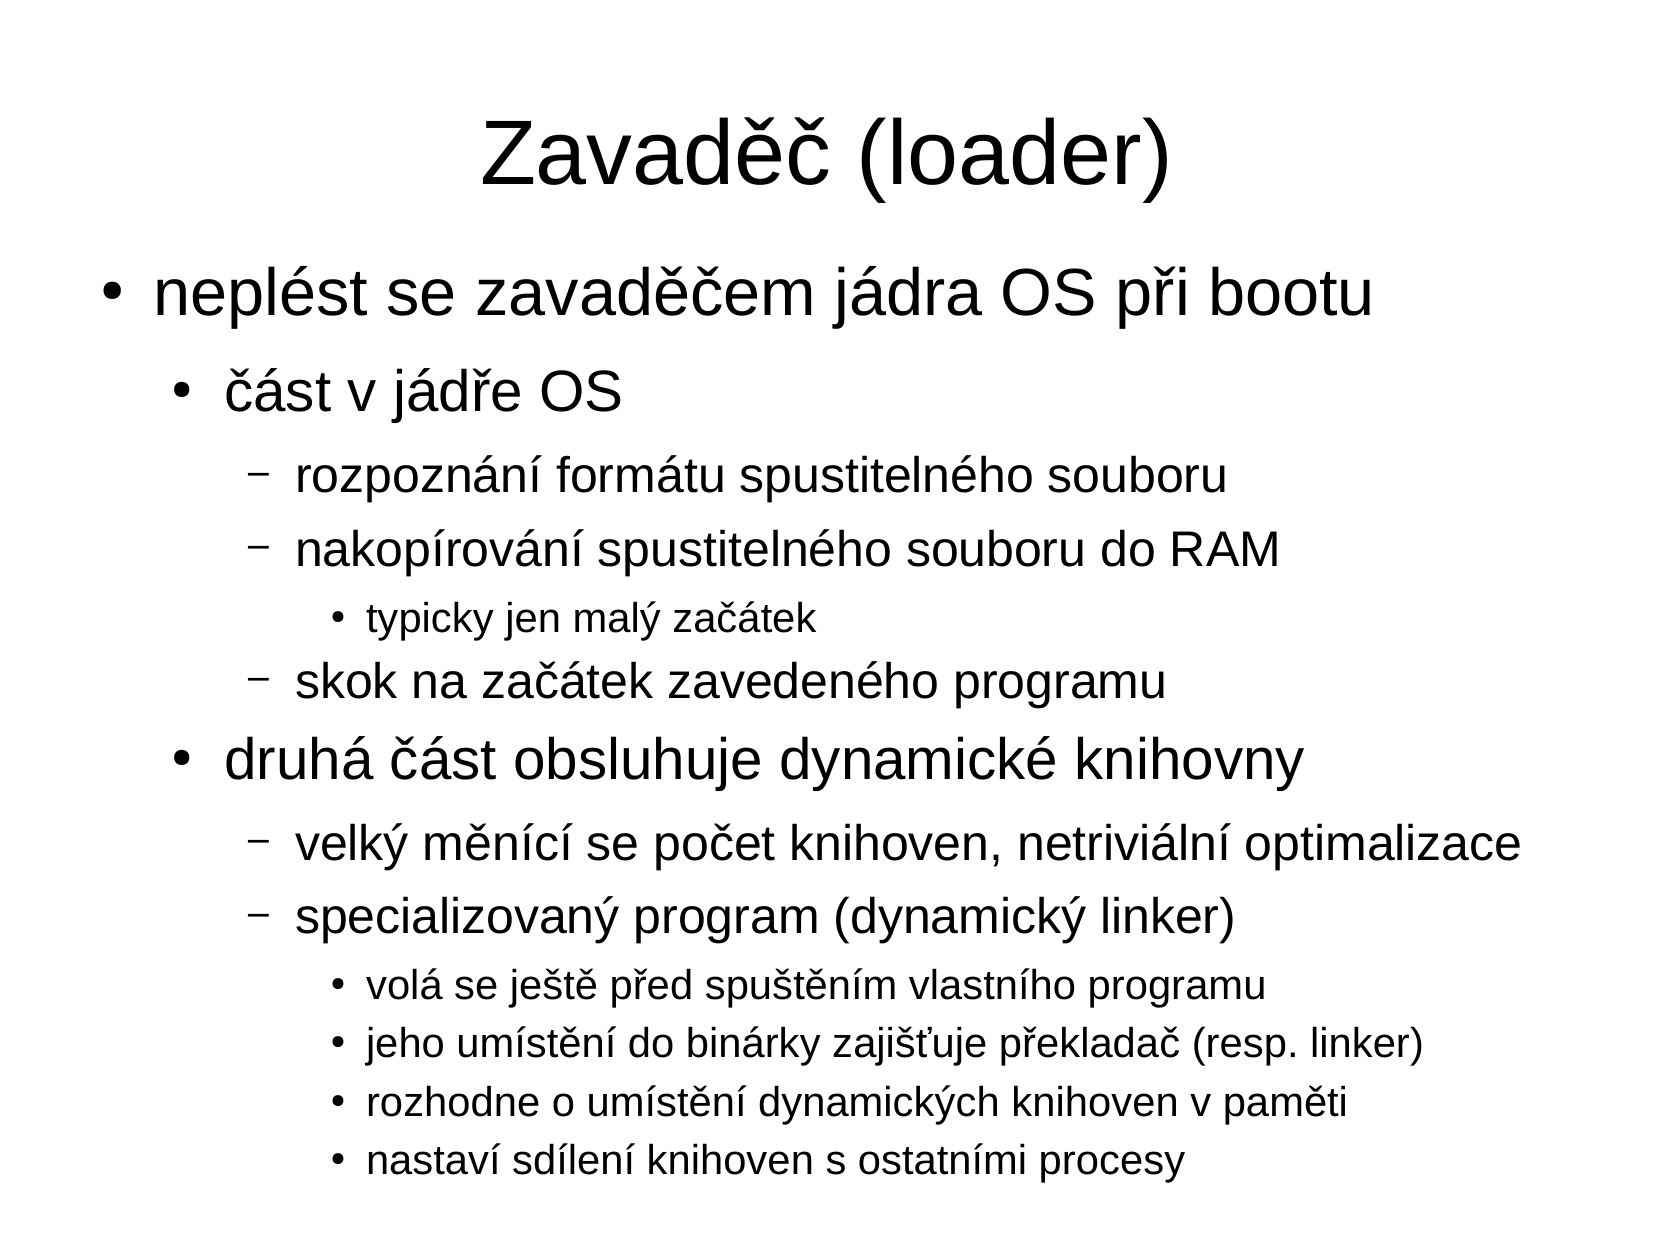

# Zavaděč (loader)
neplést se zavaděčem jádra OS při bootu
část v jádře OS
rozpoznání formátu spustitelného souboru
nakopírování spustitelného souboru do RAM
typicky jen malý začátek
skok na začátek zavedeného programu
druhá část obsluhuje dynamické knihovny
velký měnící se počet knihoven, netriviální optimalizace
specializovaný program (dynamický linker)
volá se ještě před spuštěním vlastního programu
jeho umístění do binárky zajišťuje překladač (resp. linker)
rozhodne o umístění dynamických knihoven v paměti
nastaví sdílení knihoven s ostatními procesy